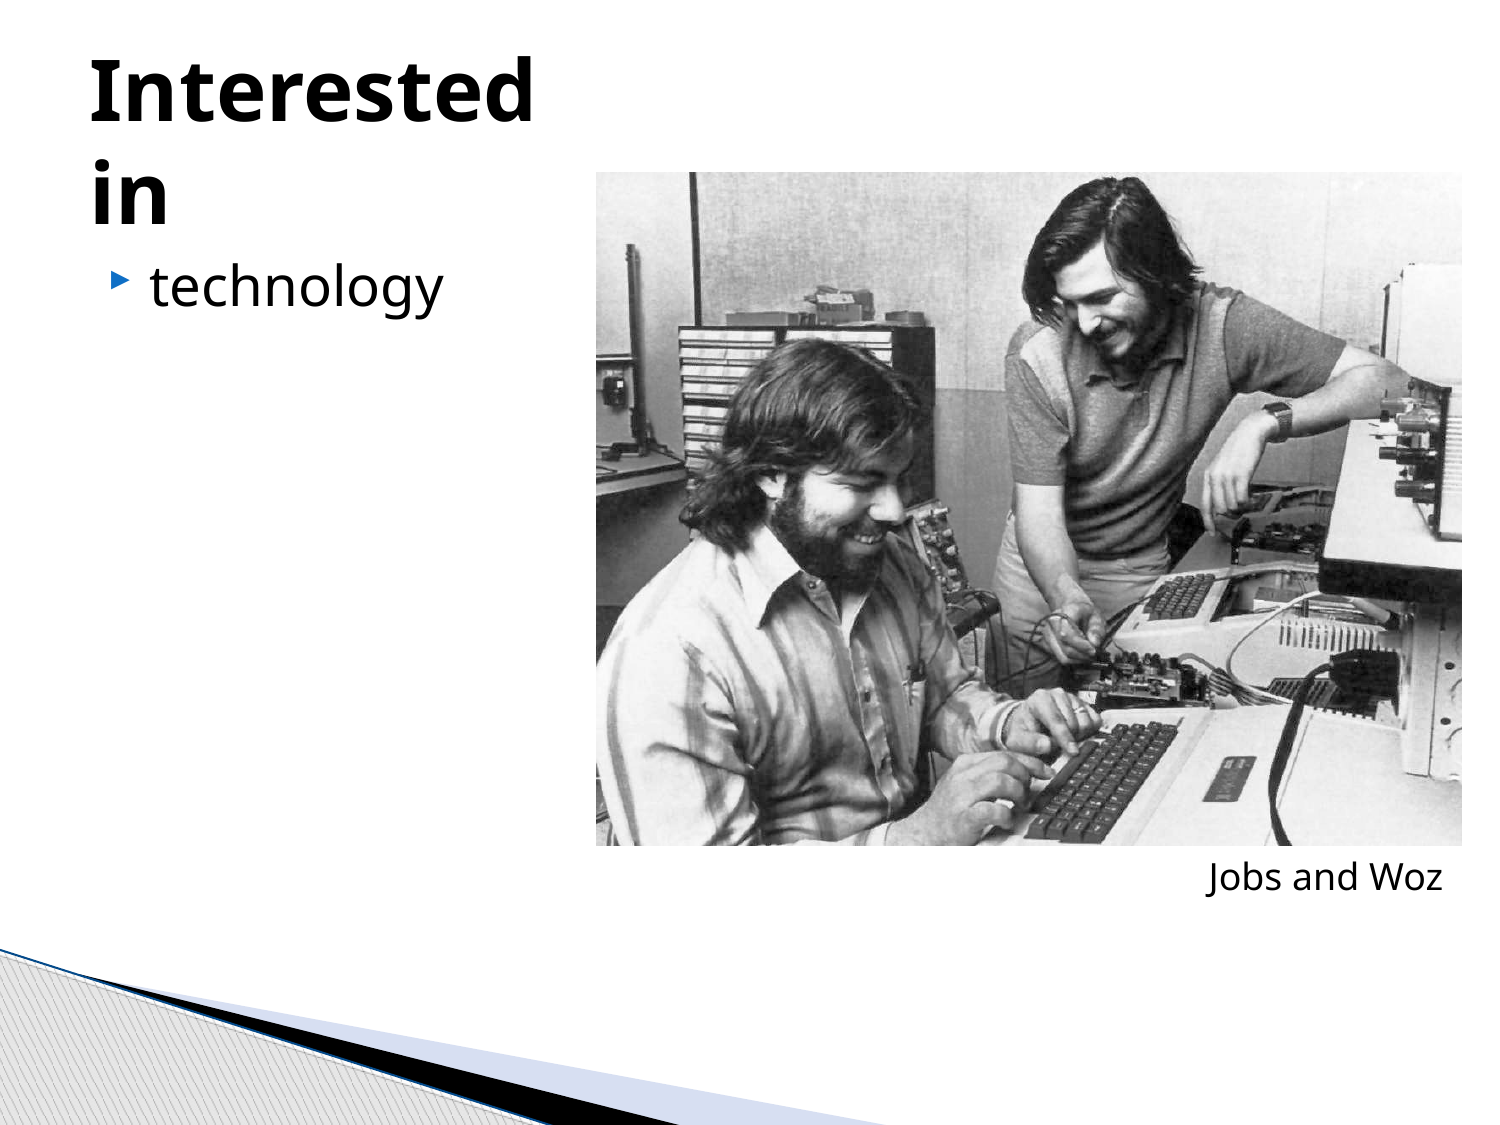

Interested in
# technology
Jobs and Woz